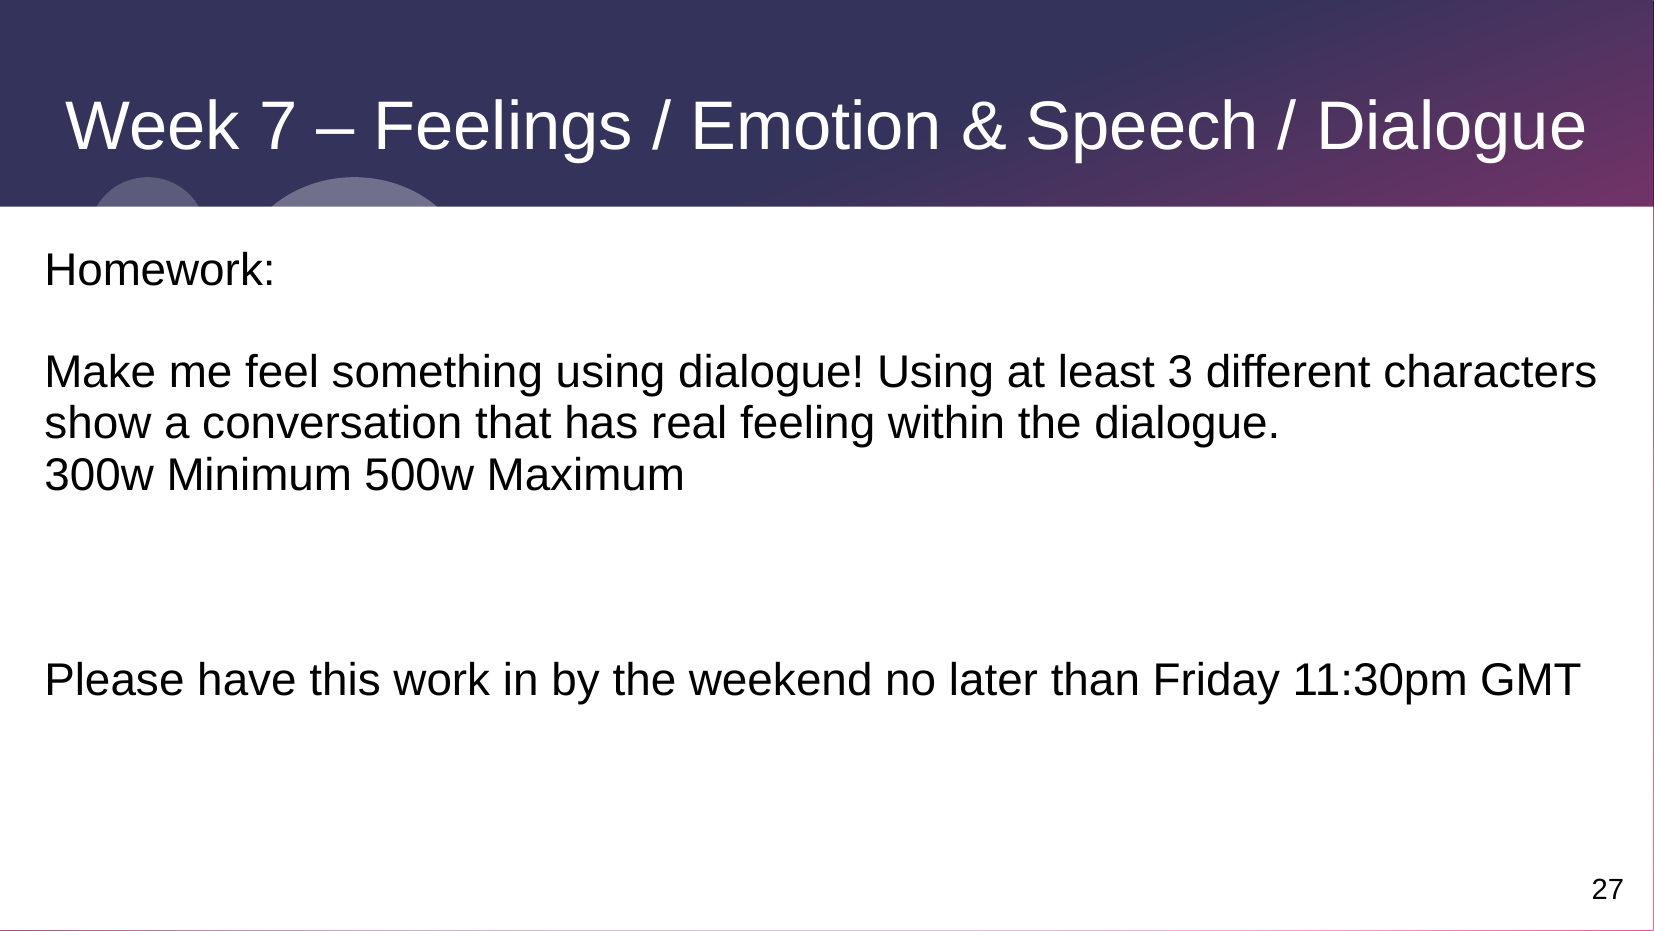

# Week 7 – Feelings / Emotion & Speech / Dialogue
Homework:
Make me feel something using dialogue! Using at least 3 different characters show a conversation that has real feeling within the dialogue.
300w Minimum 500w Maximum
Please have this work in by the weekend no later than Friday 11:30pm GMT
27